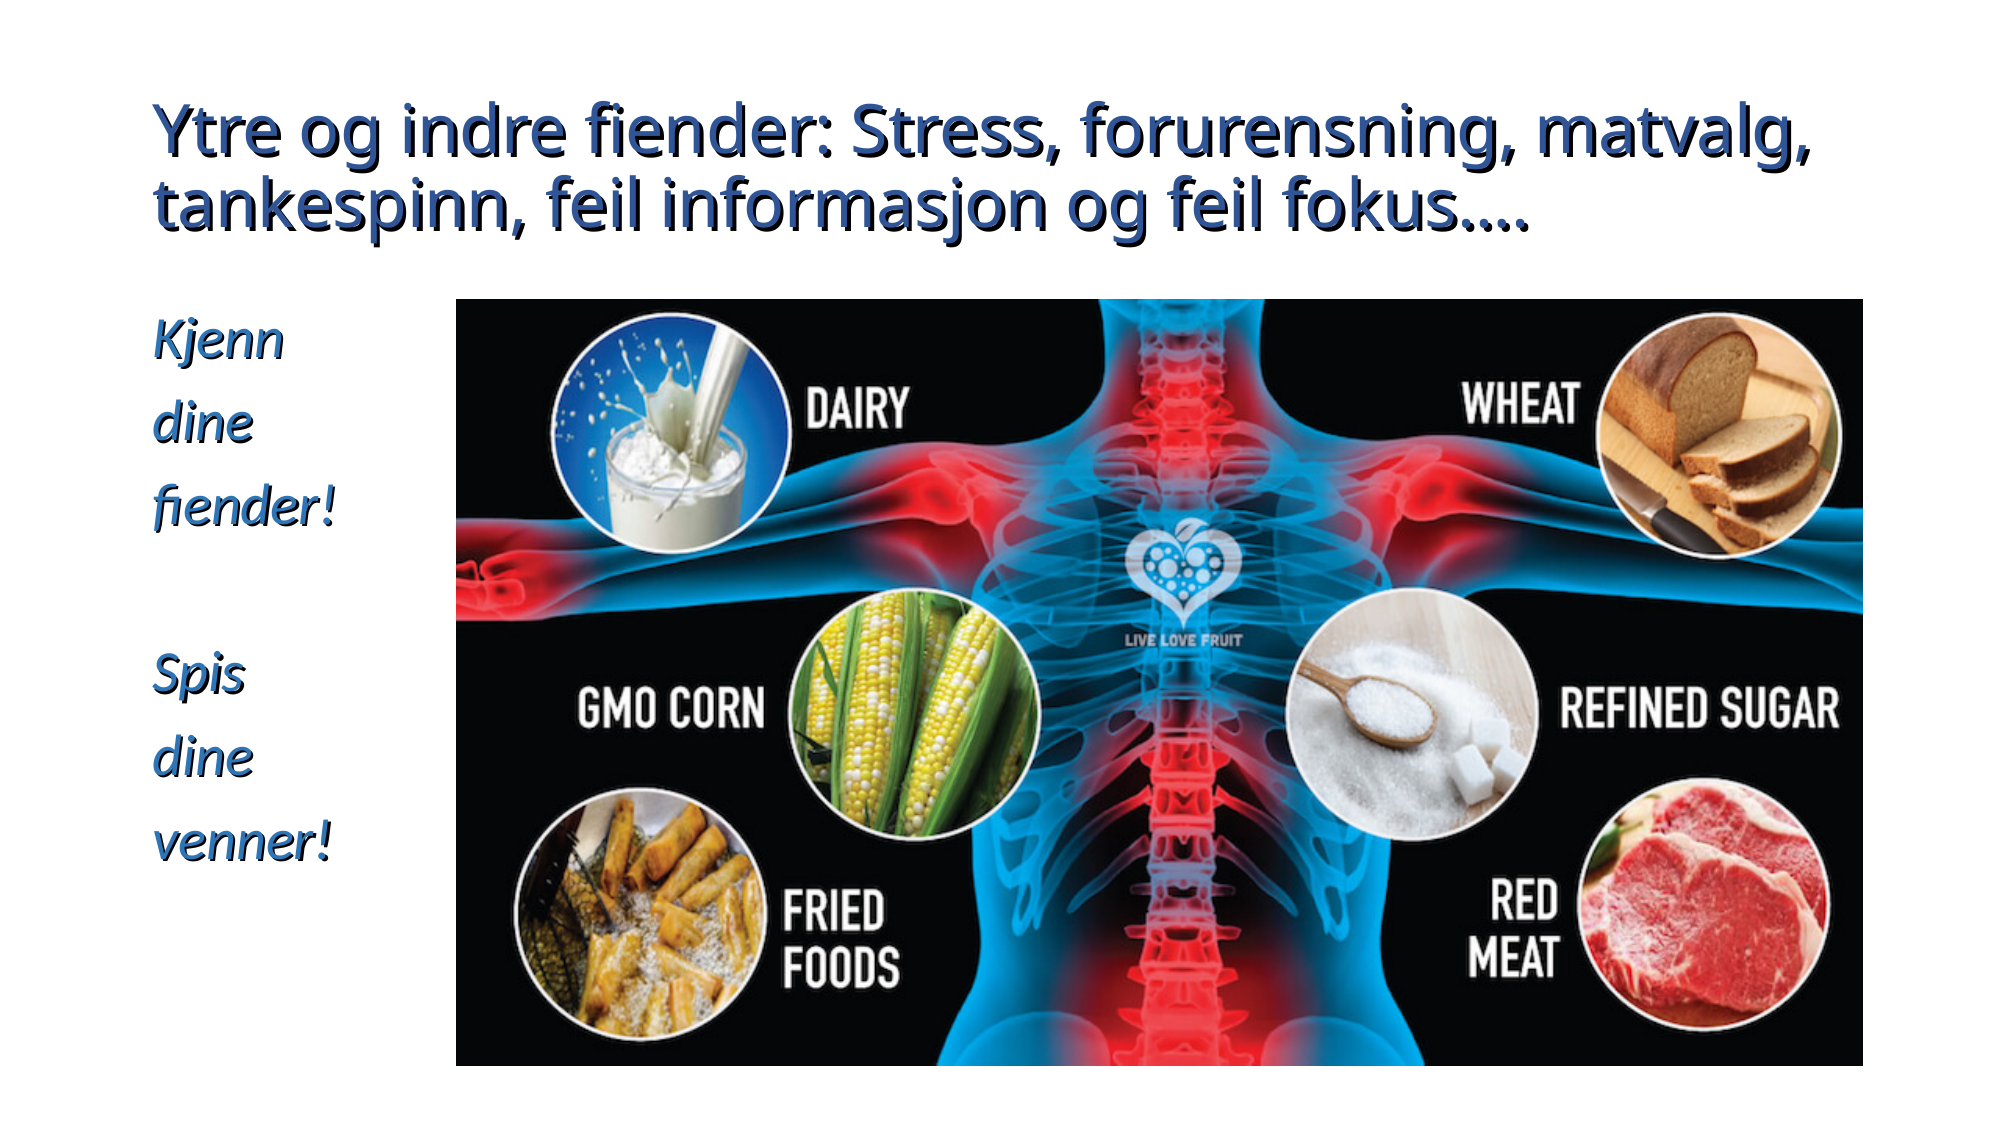

# Ytre og indre fiender: Stress, forurensning, matvalg, tankespinn, feil informasjon og feil fokus….
Kjenn
dine
fiender!
Spis
dine
venner!